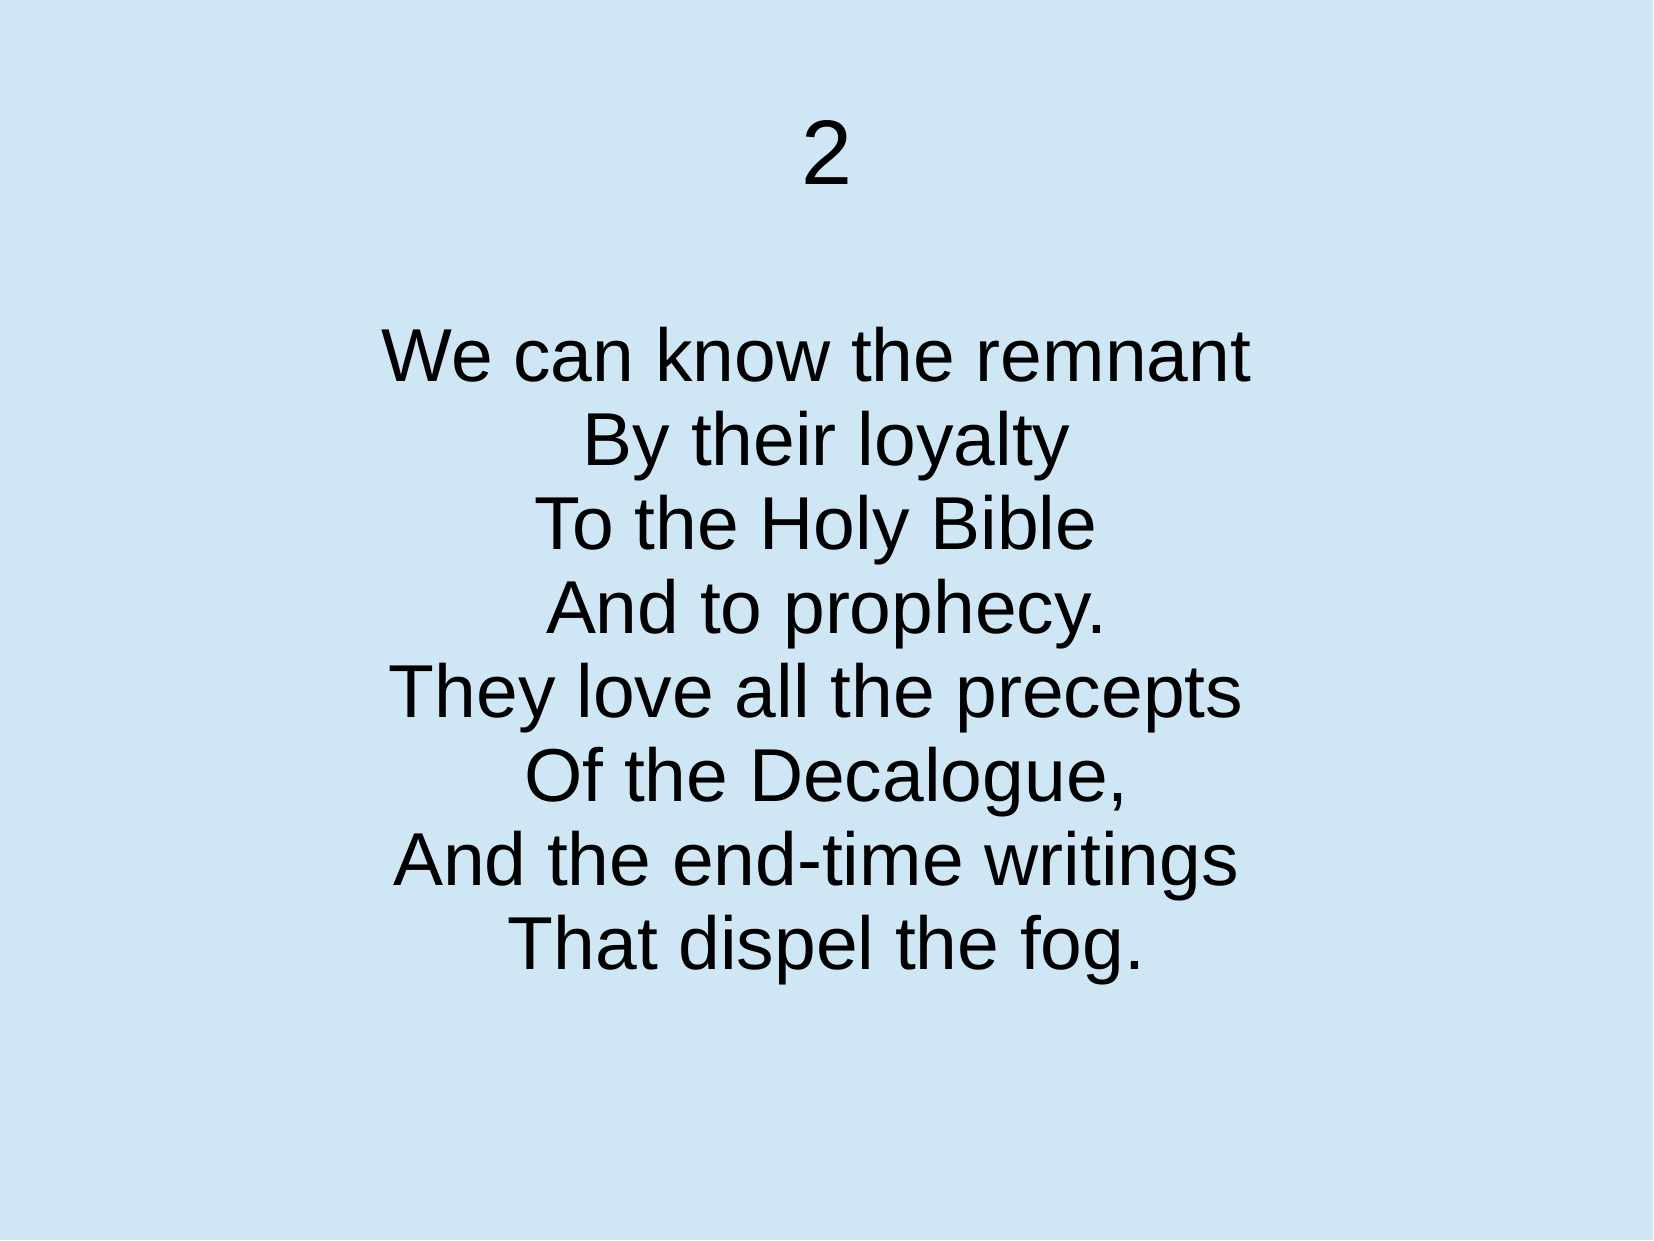

# 2
We can know the remnant
By their loyalty
To the Holy Bible
And to prophecy.
They love all the precepts
Of the Decalogue,
And the end-time writings
That dispel the fog.